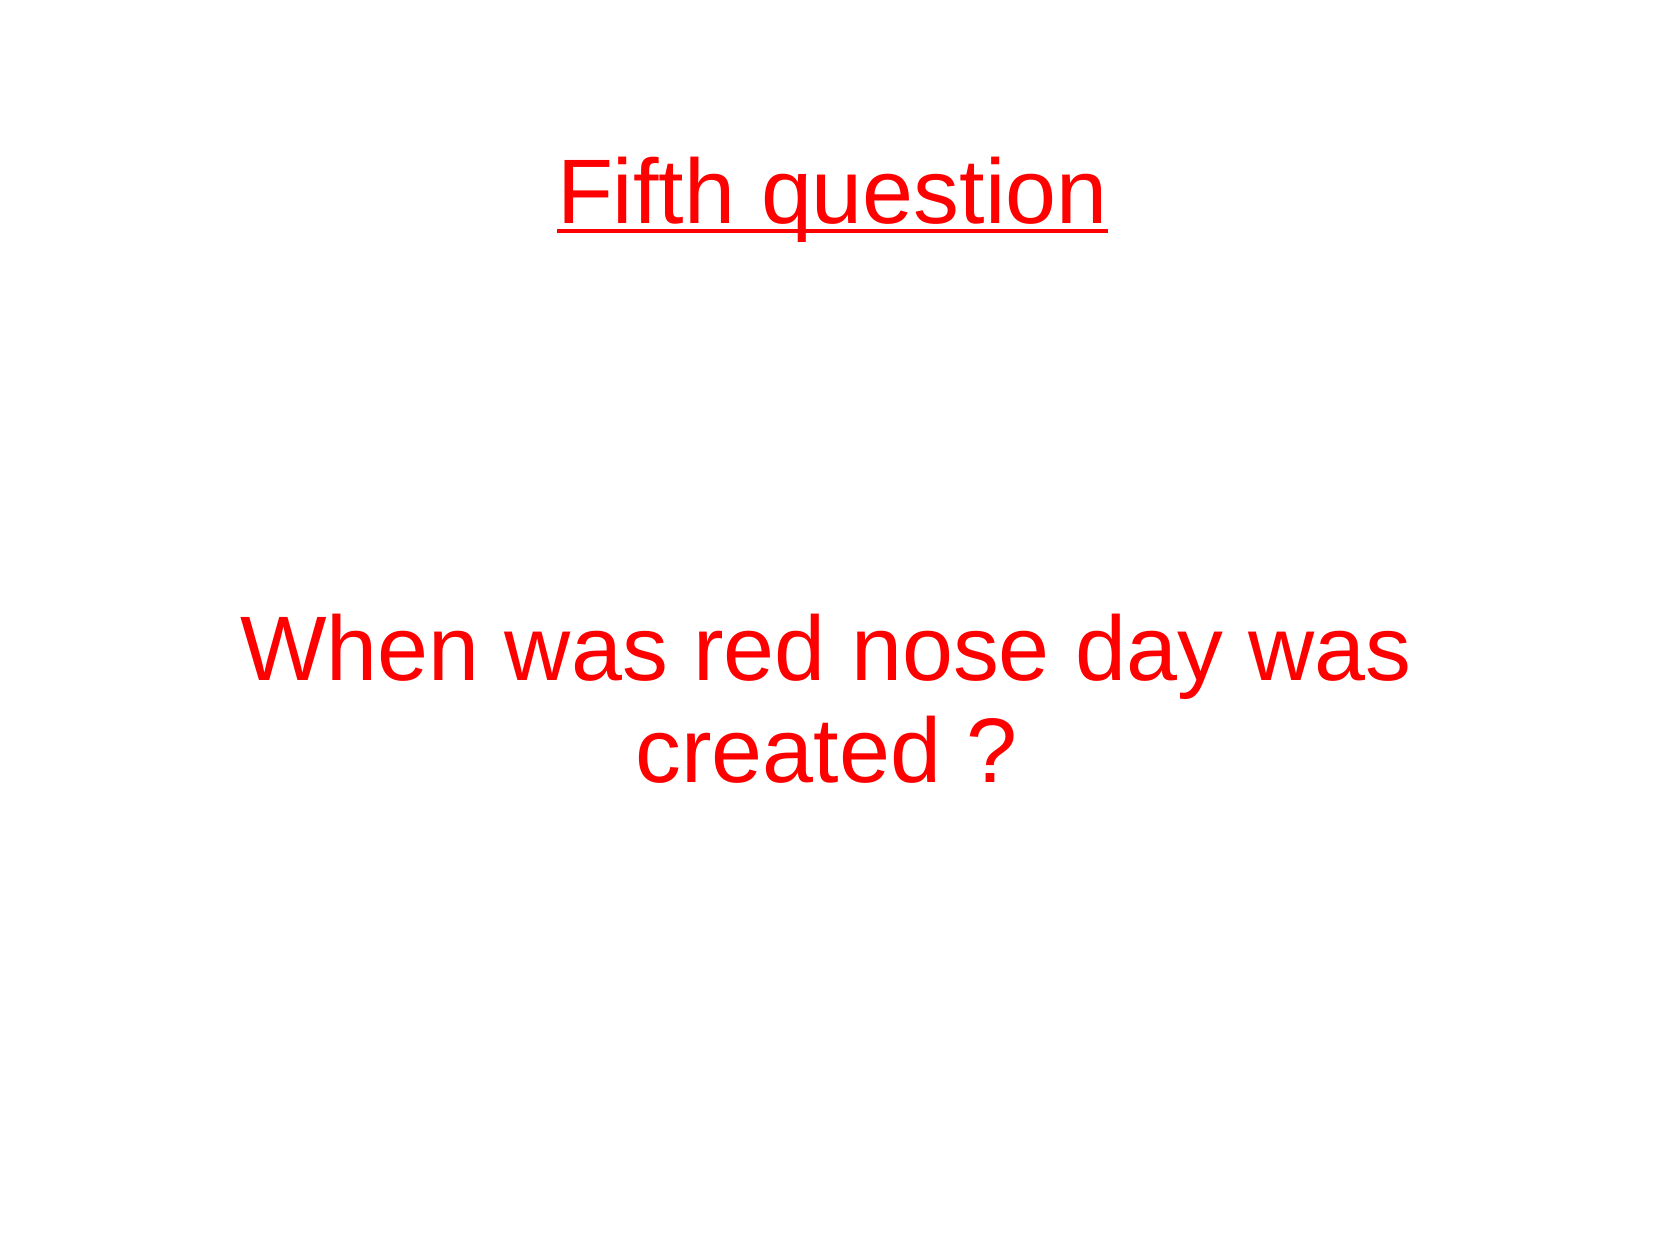

# Fifth question
When was red nose day was created ?